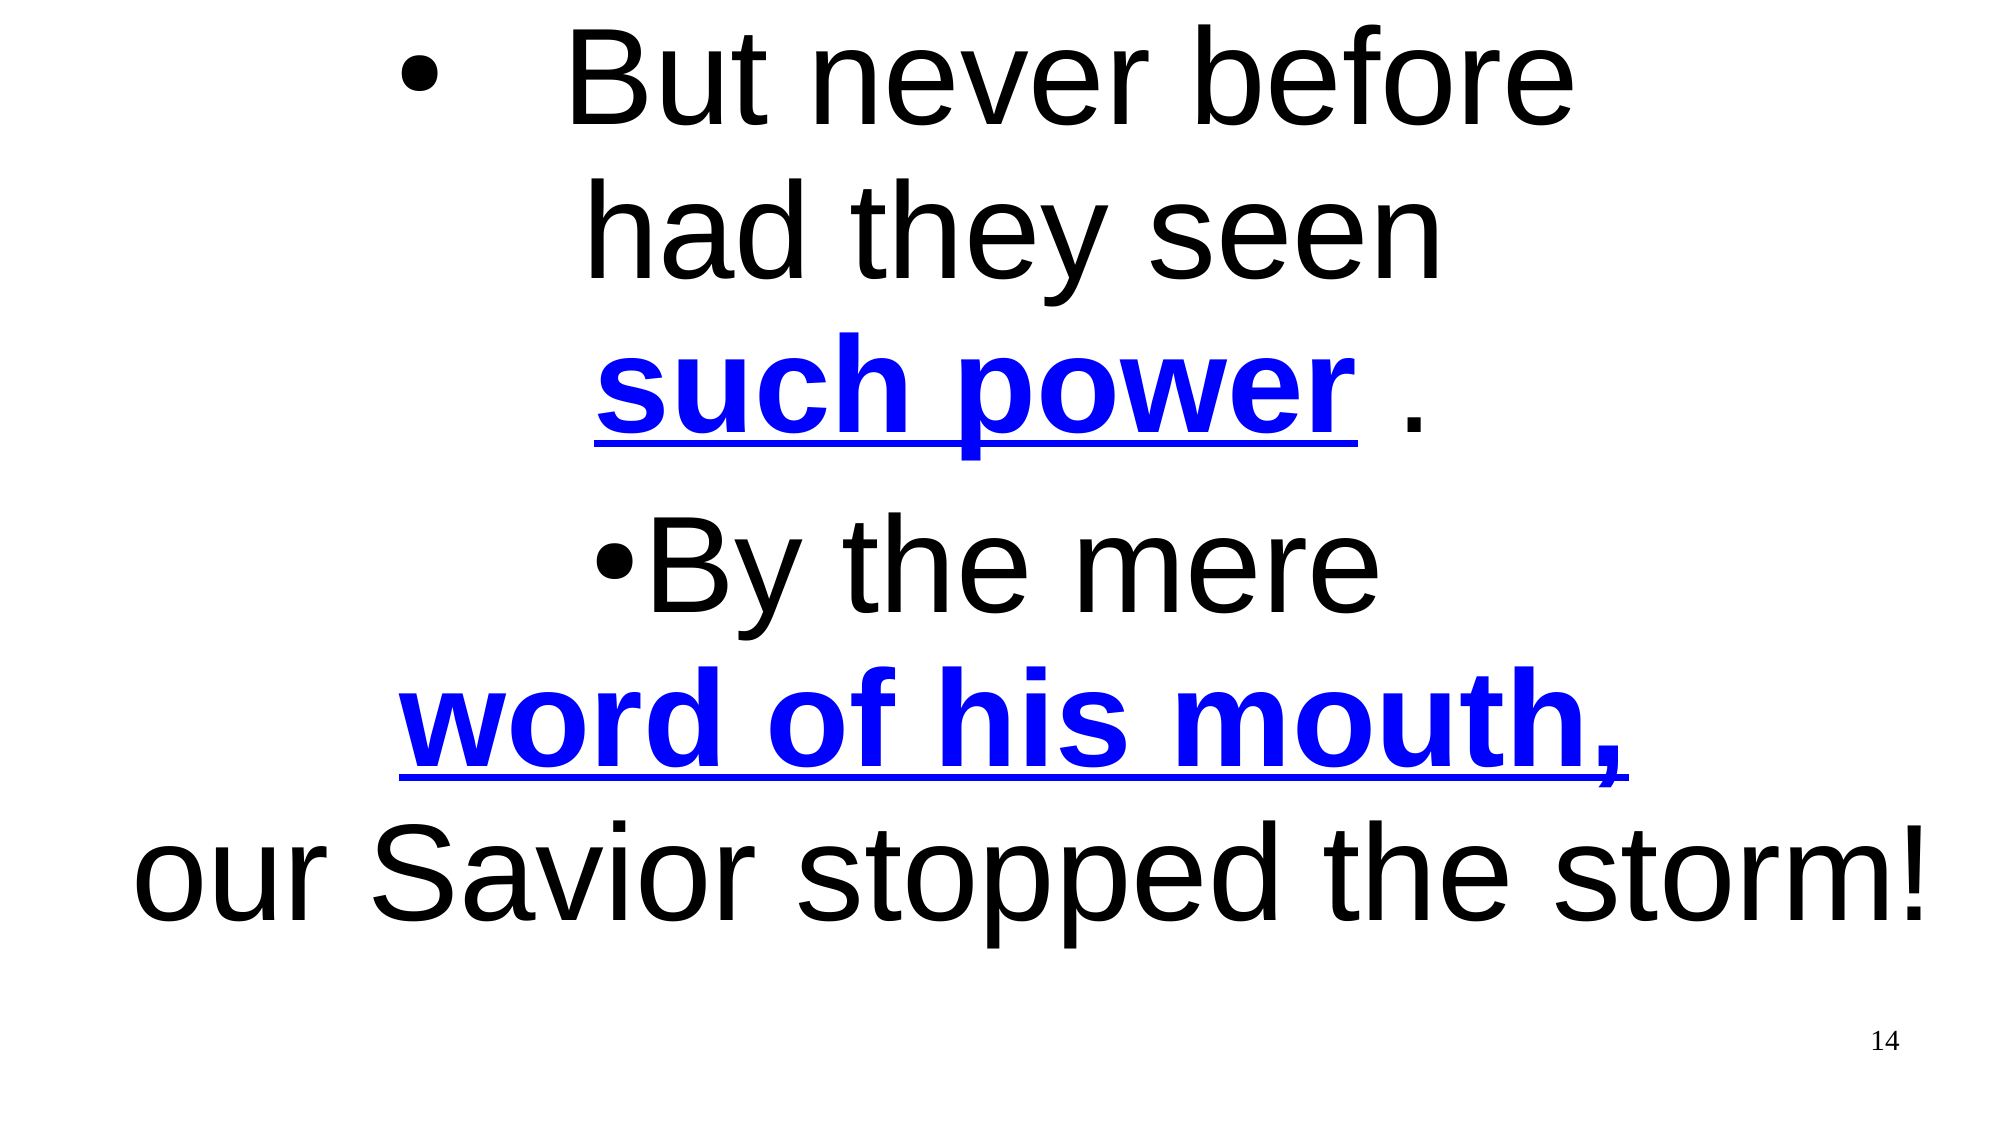

# But never before had they seen such power .
By the mere
word of his mouth,
our Savior stopped the storm!
14